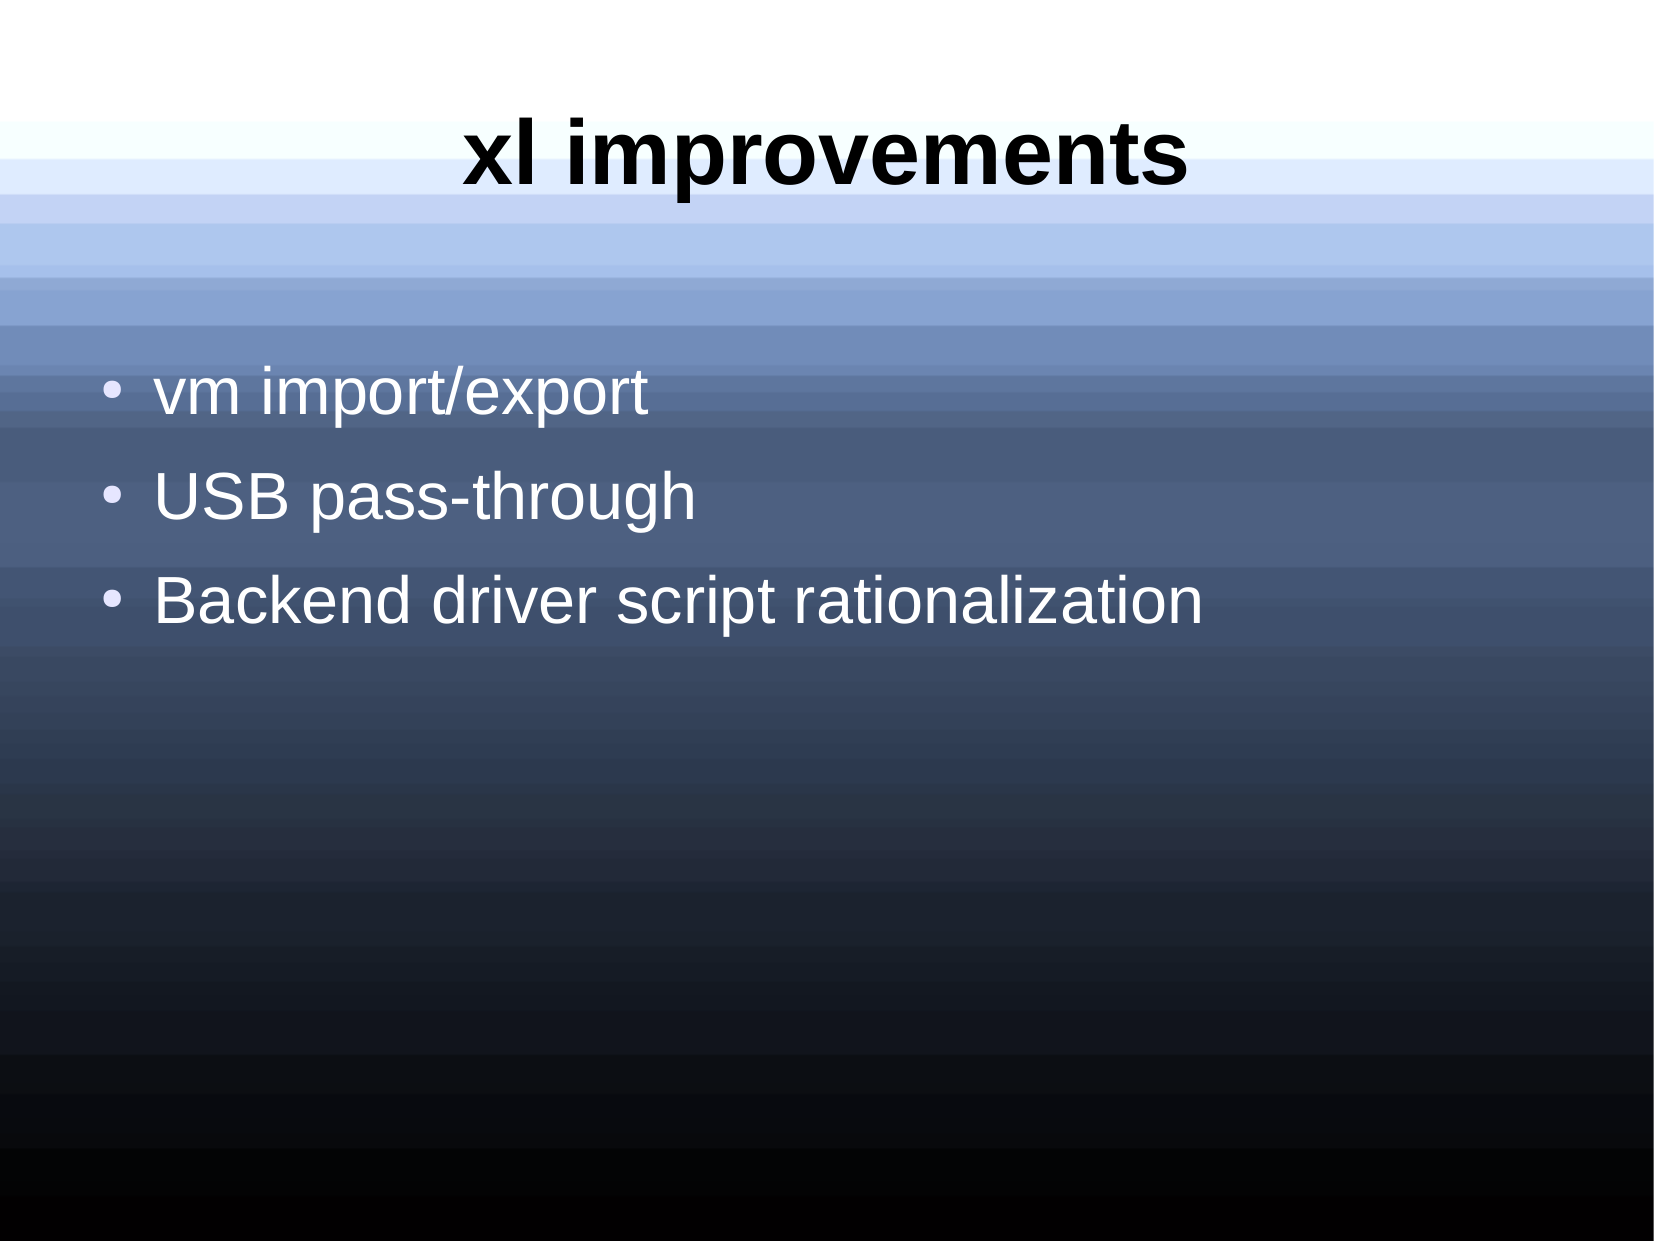

# xl improvements
vm import/export
USB pass-through
Backend driver script rationalization